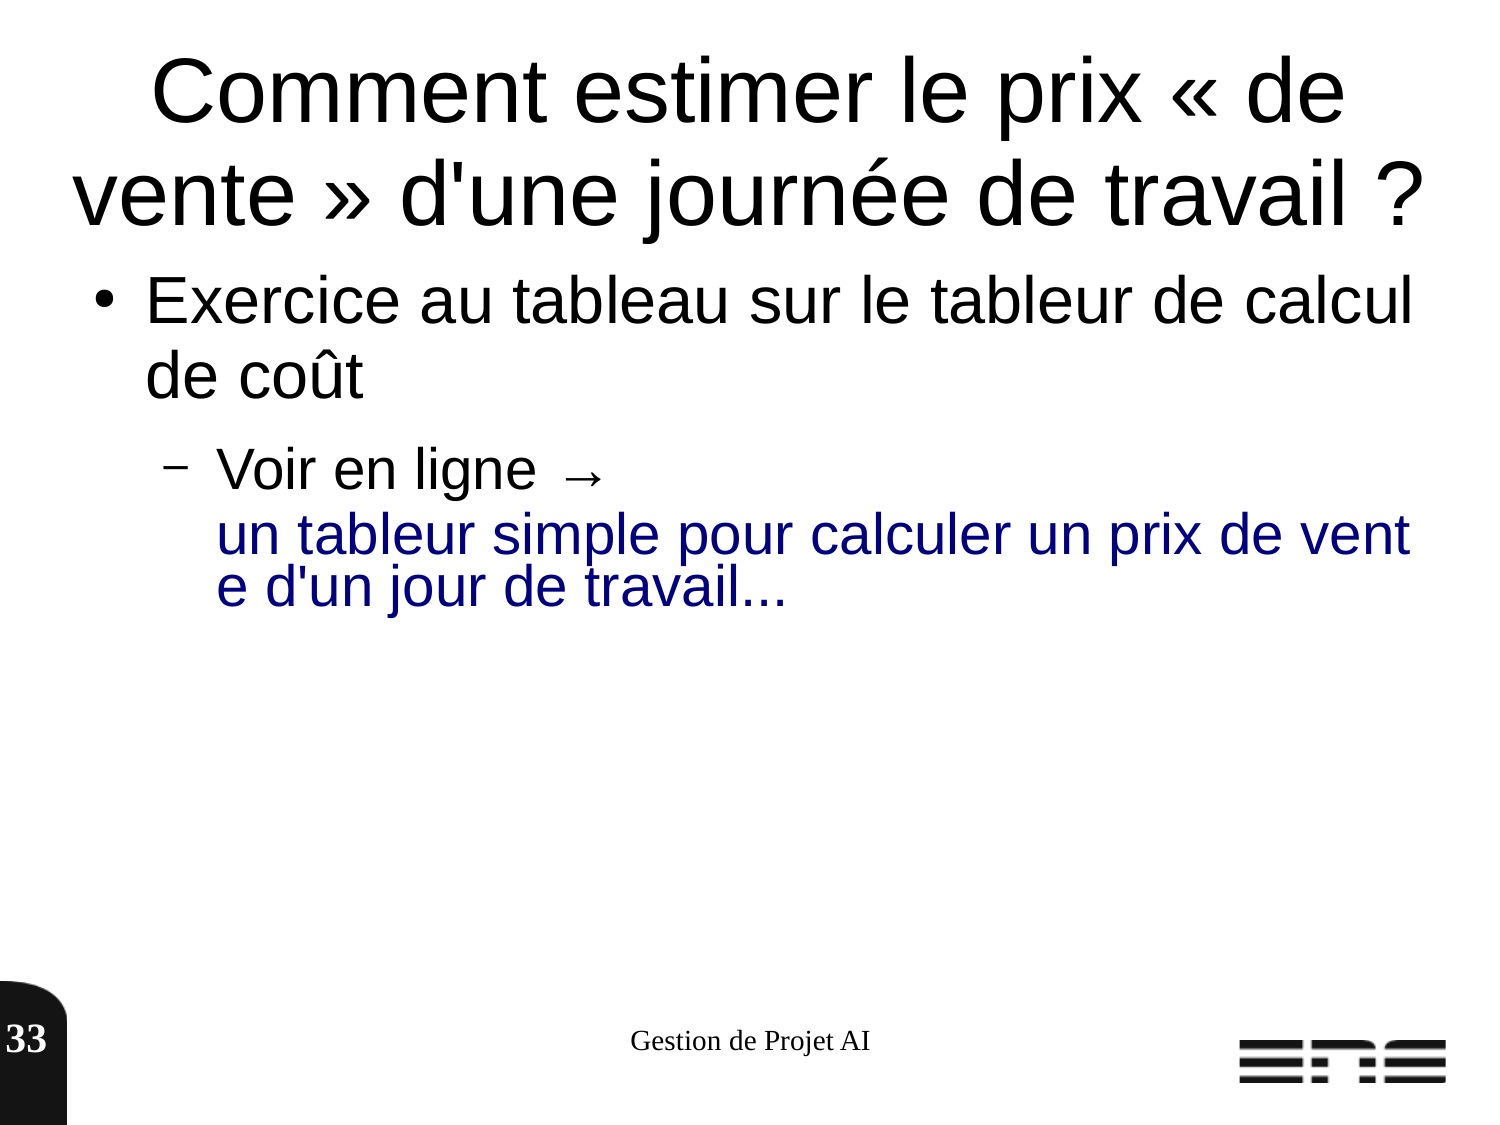

# Comment estimer le prix « de vente » d'une journée de travail ?
Exercice au tableau sur le tableur de calcul de coût
Voir en ligne →un tableur simple pour calculer un prix de vente d'un jour de travail...
33
Gestion de Projet AI